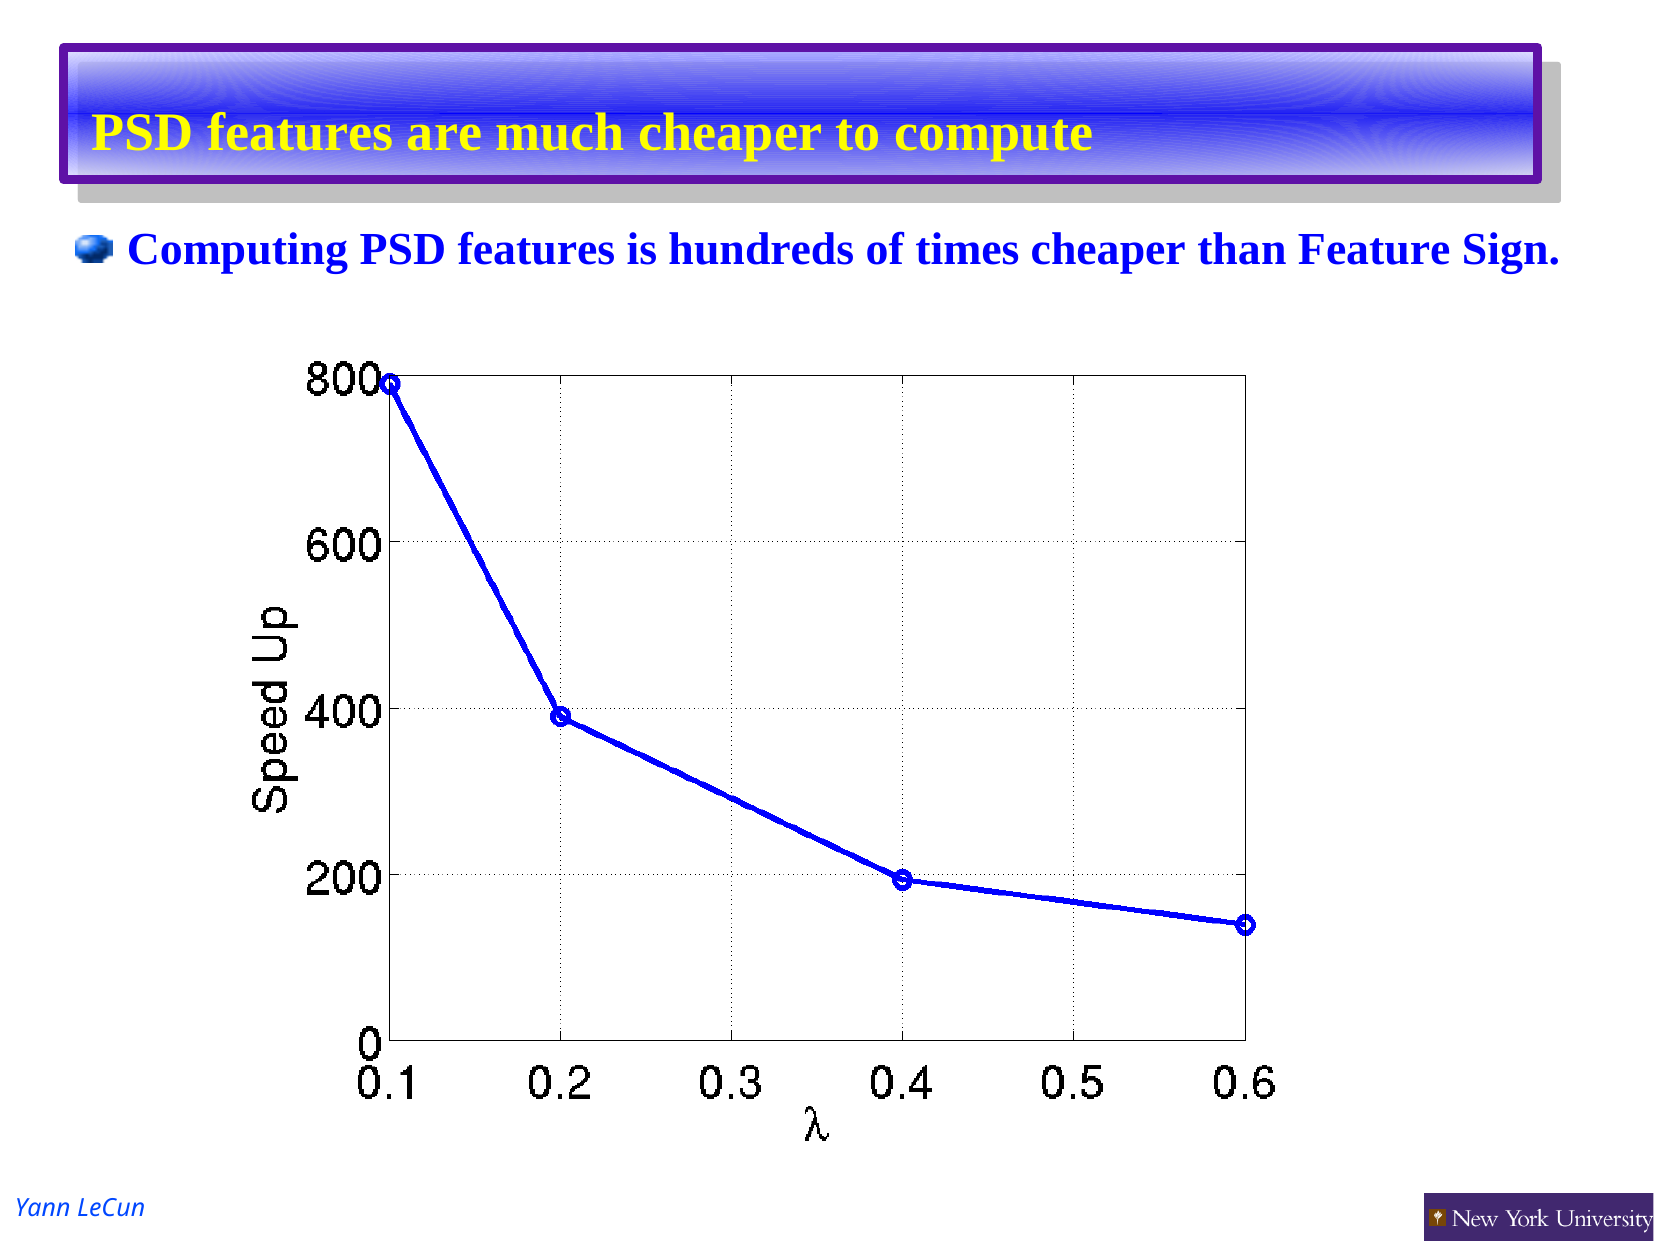

# PSD features are much cheaper to compute
Computing PSD features is hundreds of times cheaper than Feature Sign.